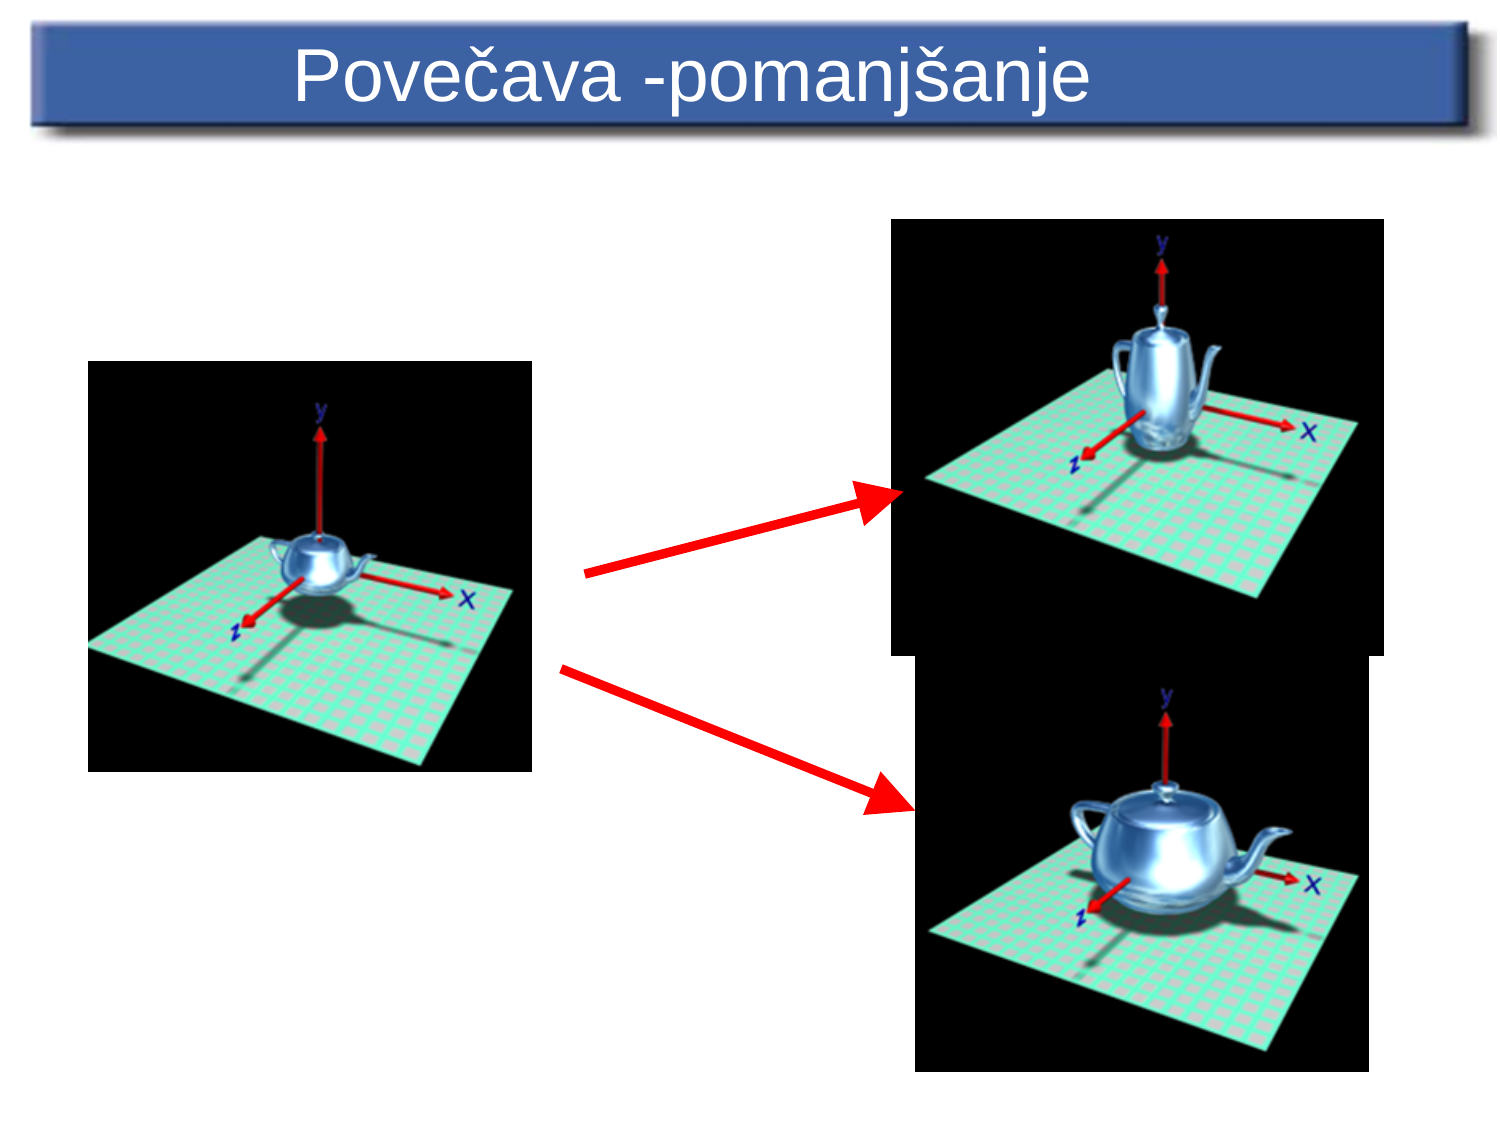

Povečava -pomanjšanje
Povečava
v eni smeri
Enakomerna
povečava